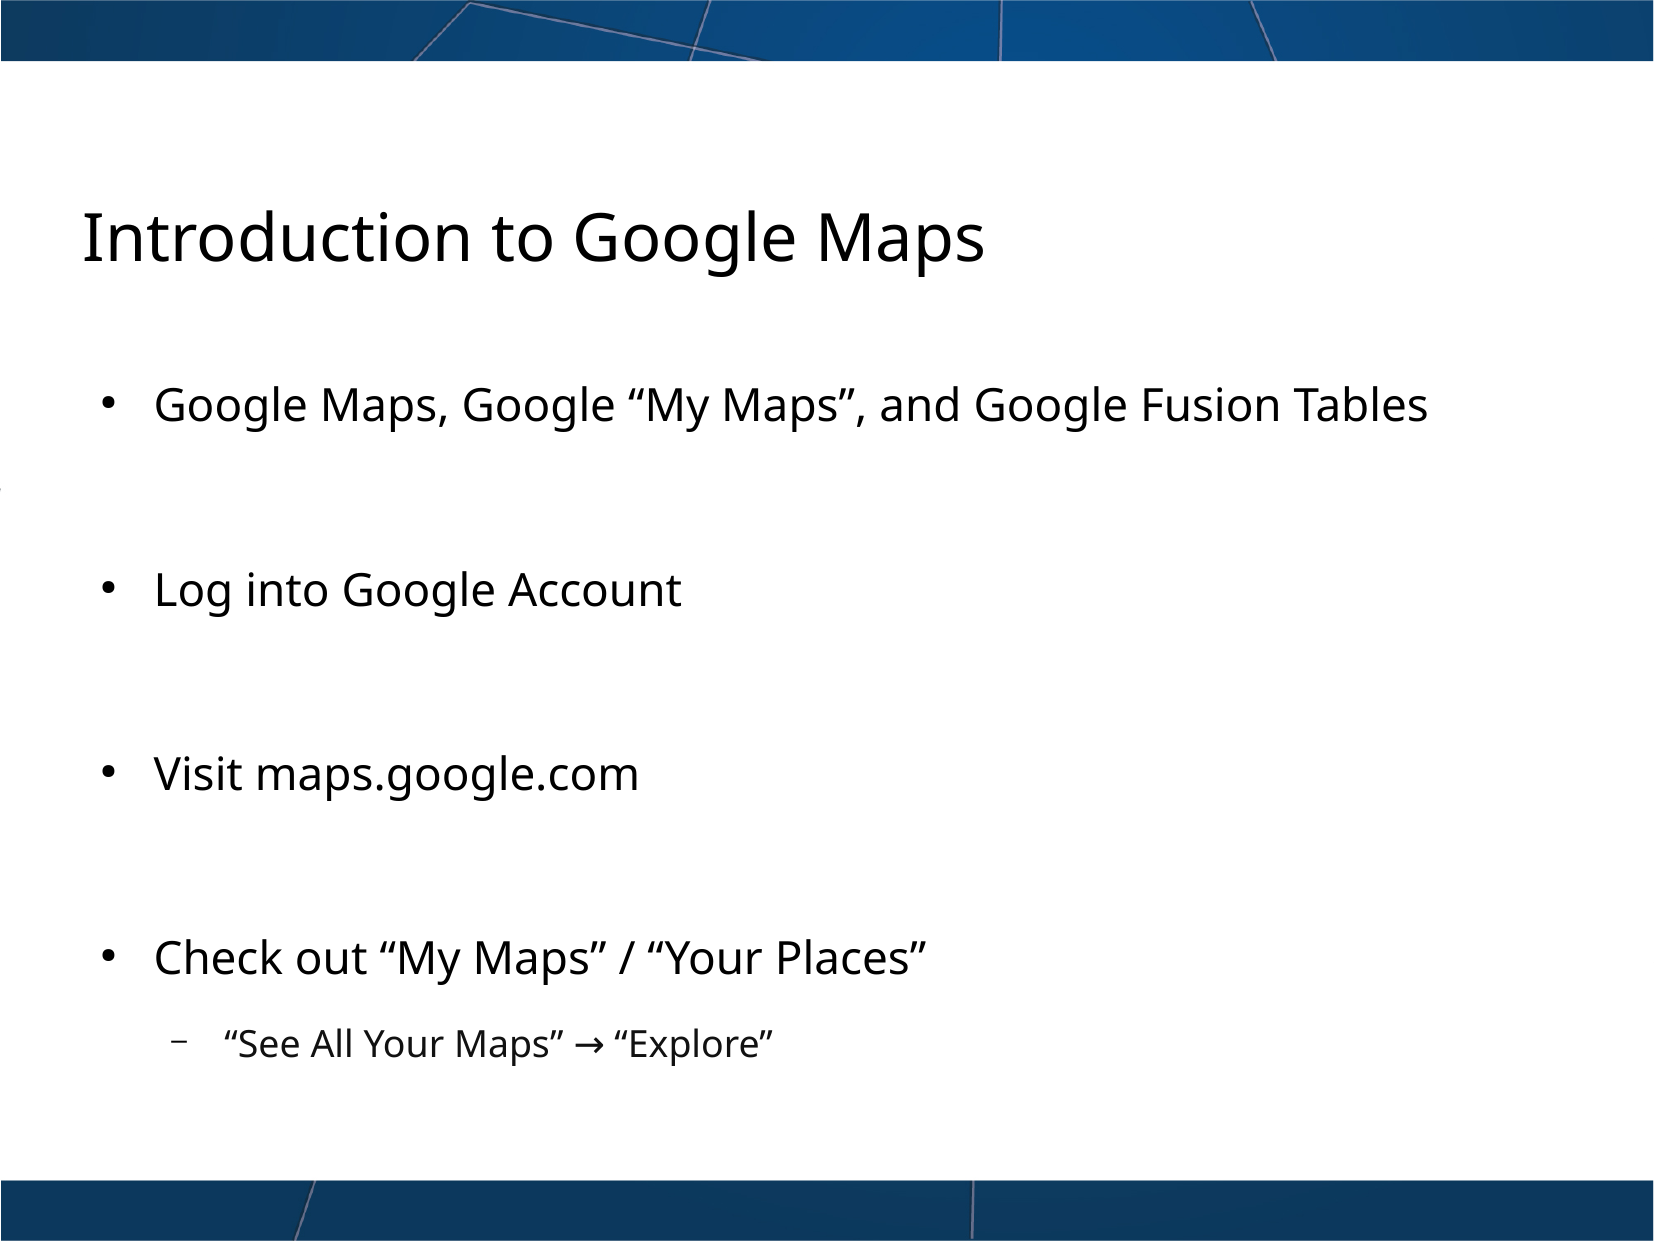

# Introduction to Google Maps
Google Maps, Google “My Maps”, and Google Fusion Tables
Log into Google Account
Visit maps.google.com
Check out “My Maps” / “Your Places”
“See All Your Maps” → “Explore”